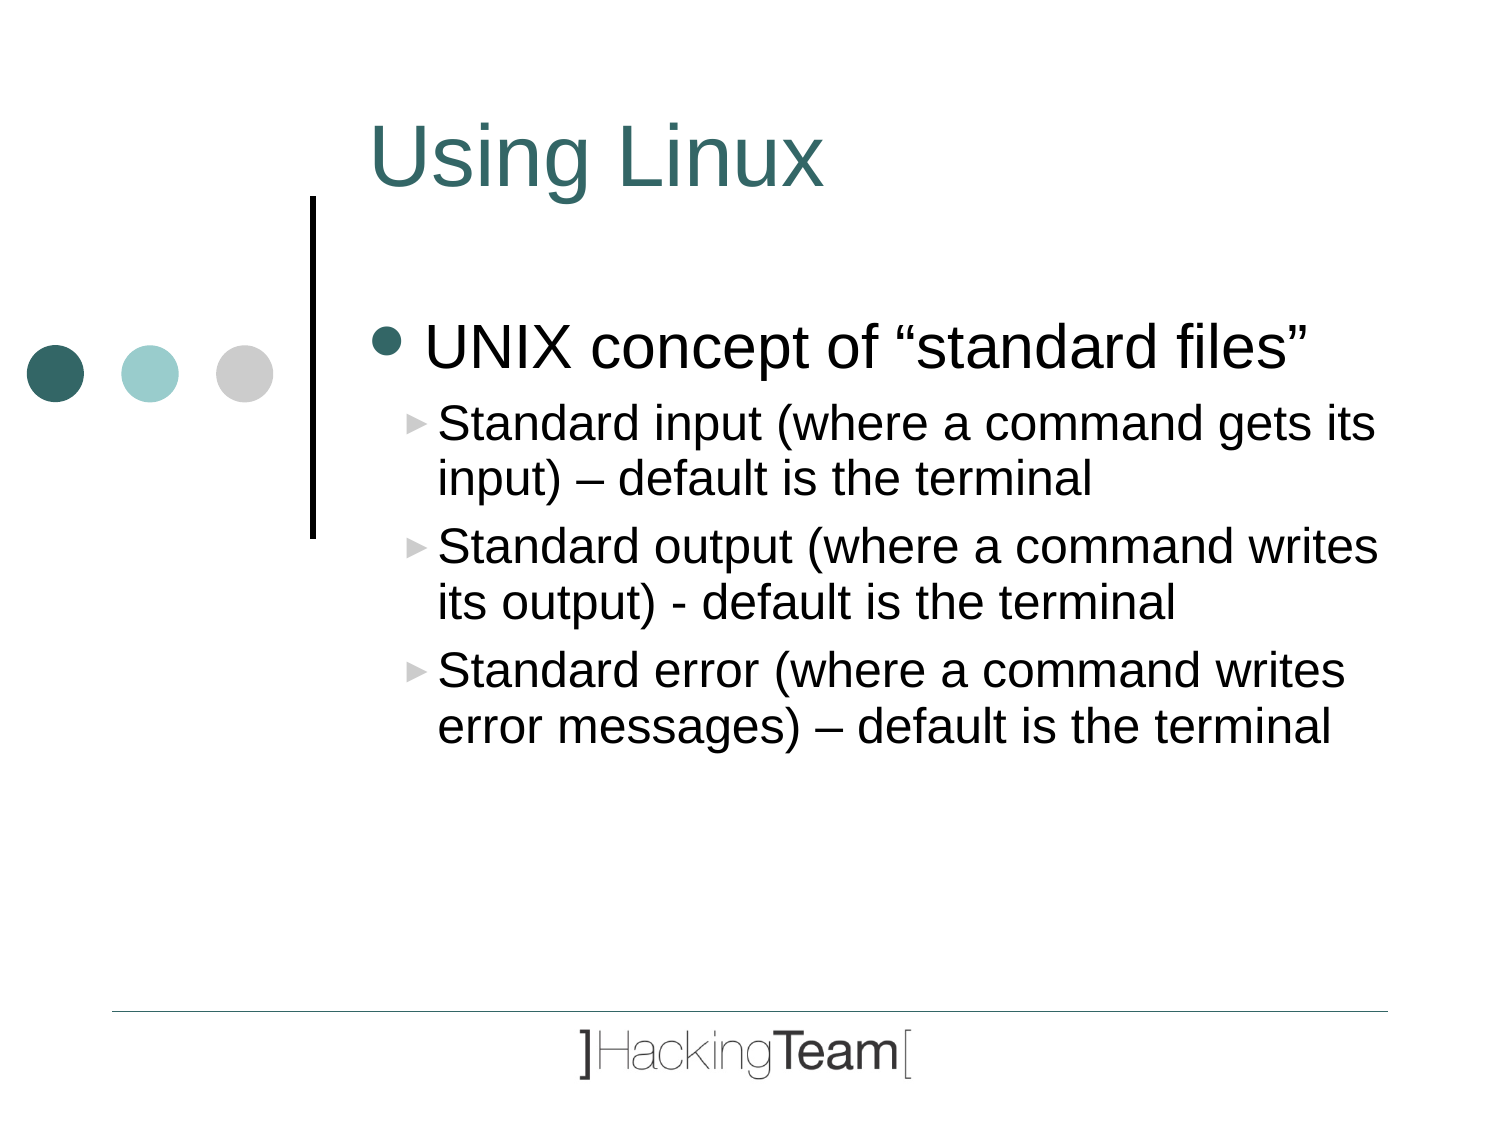

# Using Linux
UNIX concept of “standard files”
Standard input (where a command gets its input) – default is the terminal
Standard output (where a command writes its output) - default is the terminal
Standard error (where a command writes error messages) – default is the terminal